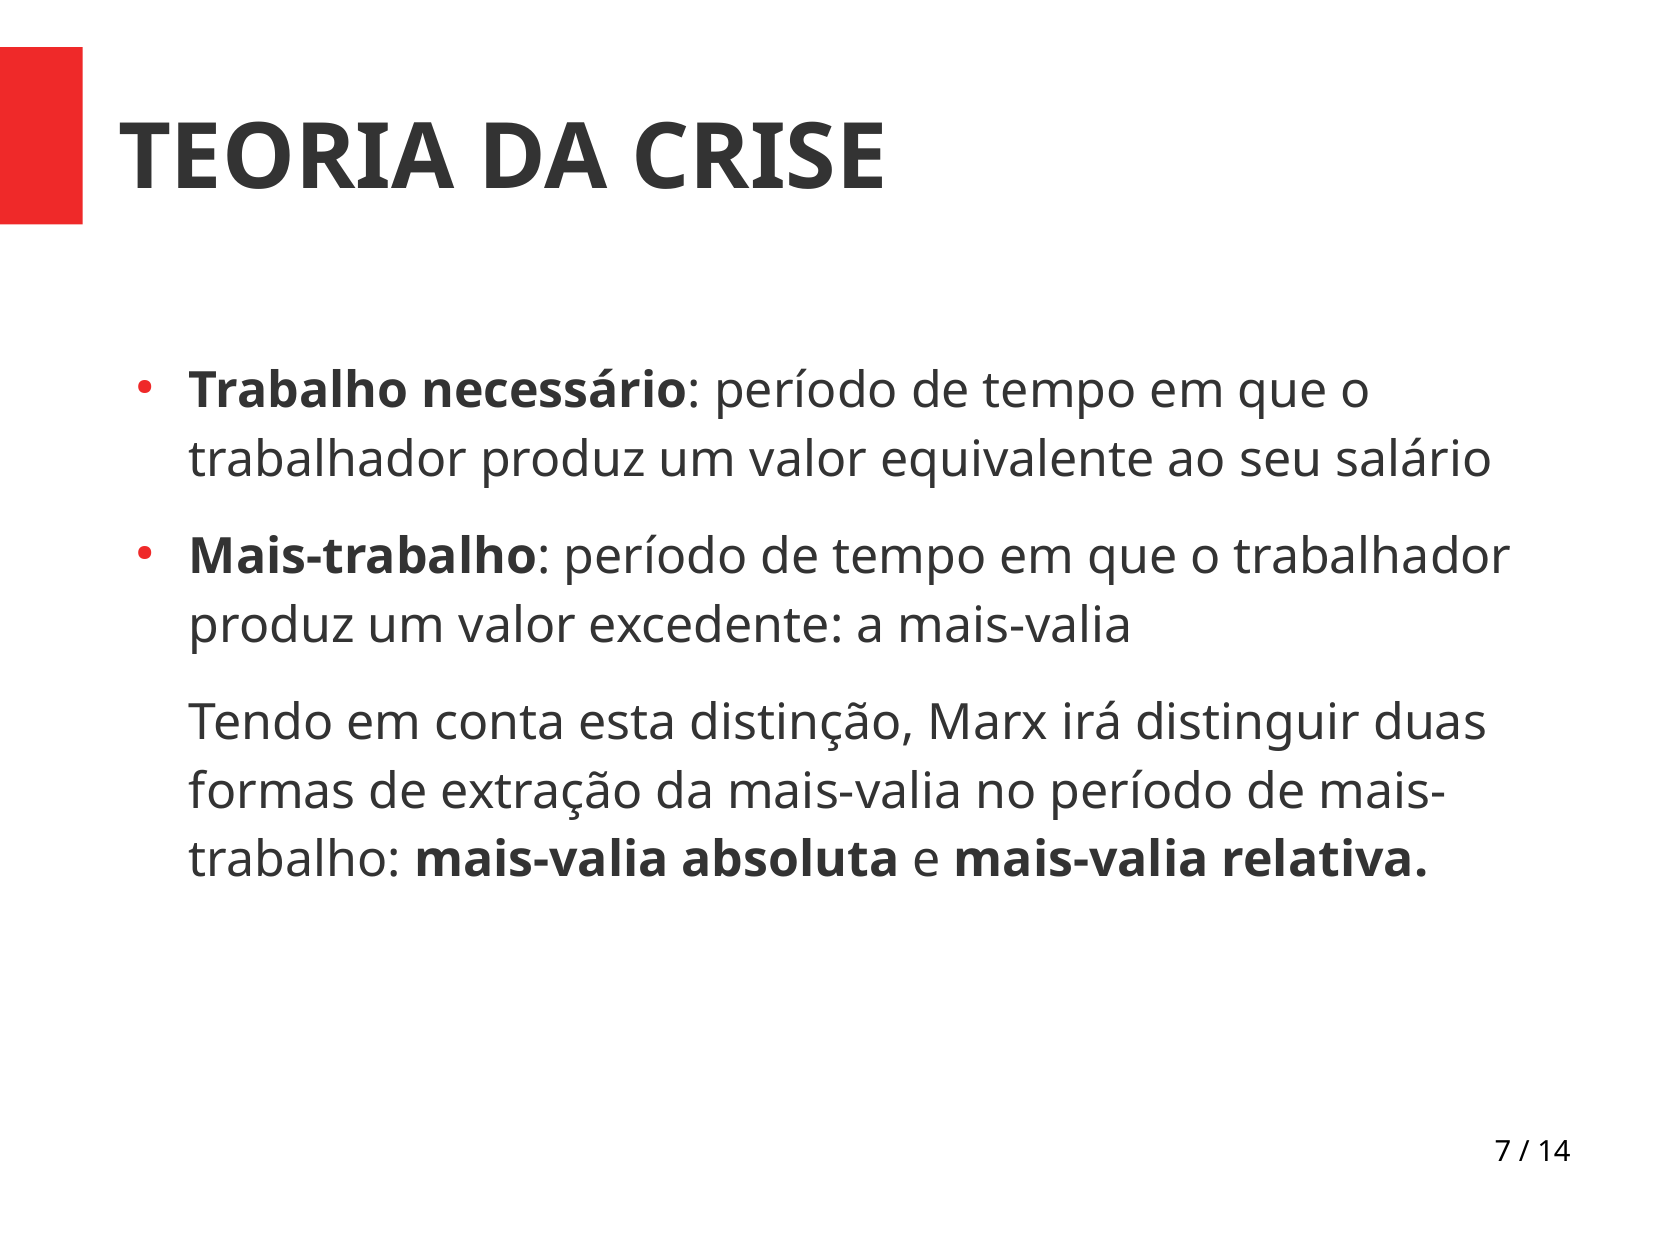

# TEORIA DA CRISE
Trabalho necessário: período de tempo em que o trabalhador produz um valor equivalente ao seu salário
Mais-trabalho: período de tempo em que o trabalhador produz um valor excedente: a mais-valia
Tendo em conta esta distinção, Marx irá distinguir duas formas de extração da mais-valia no período de mais-trabalho: mais-valia absoluta e mais-valia relativa.
7